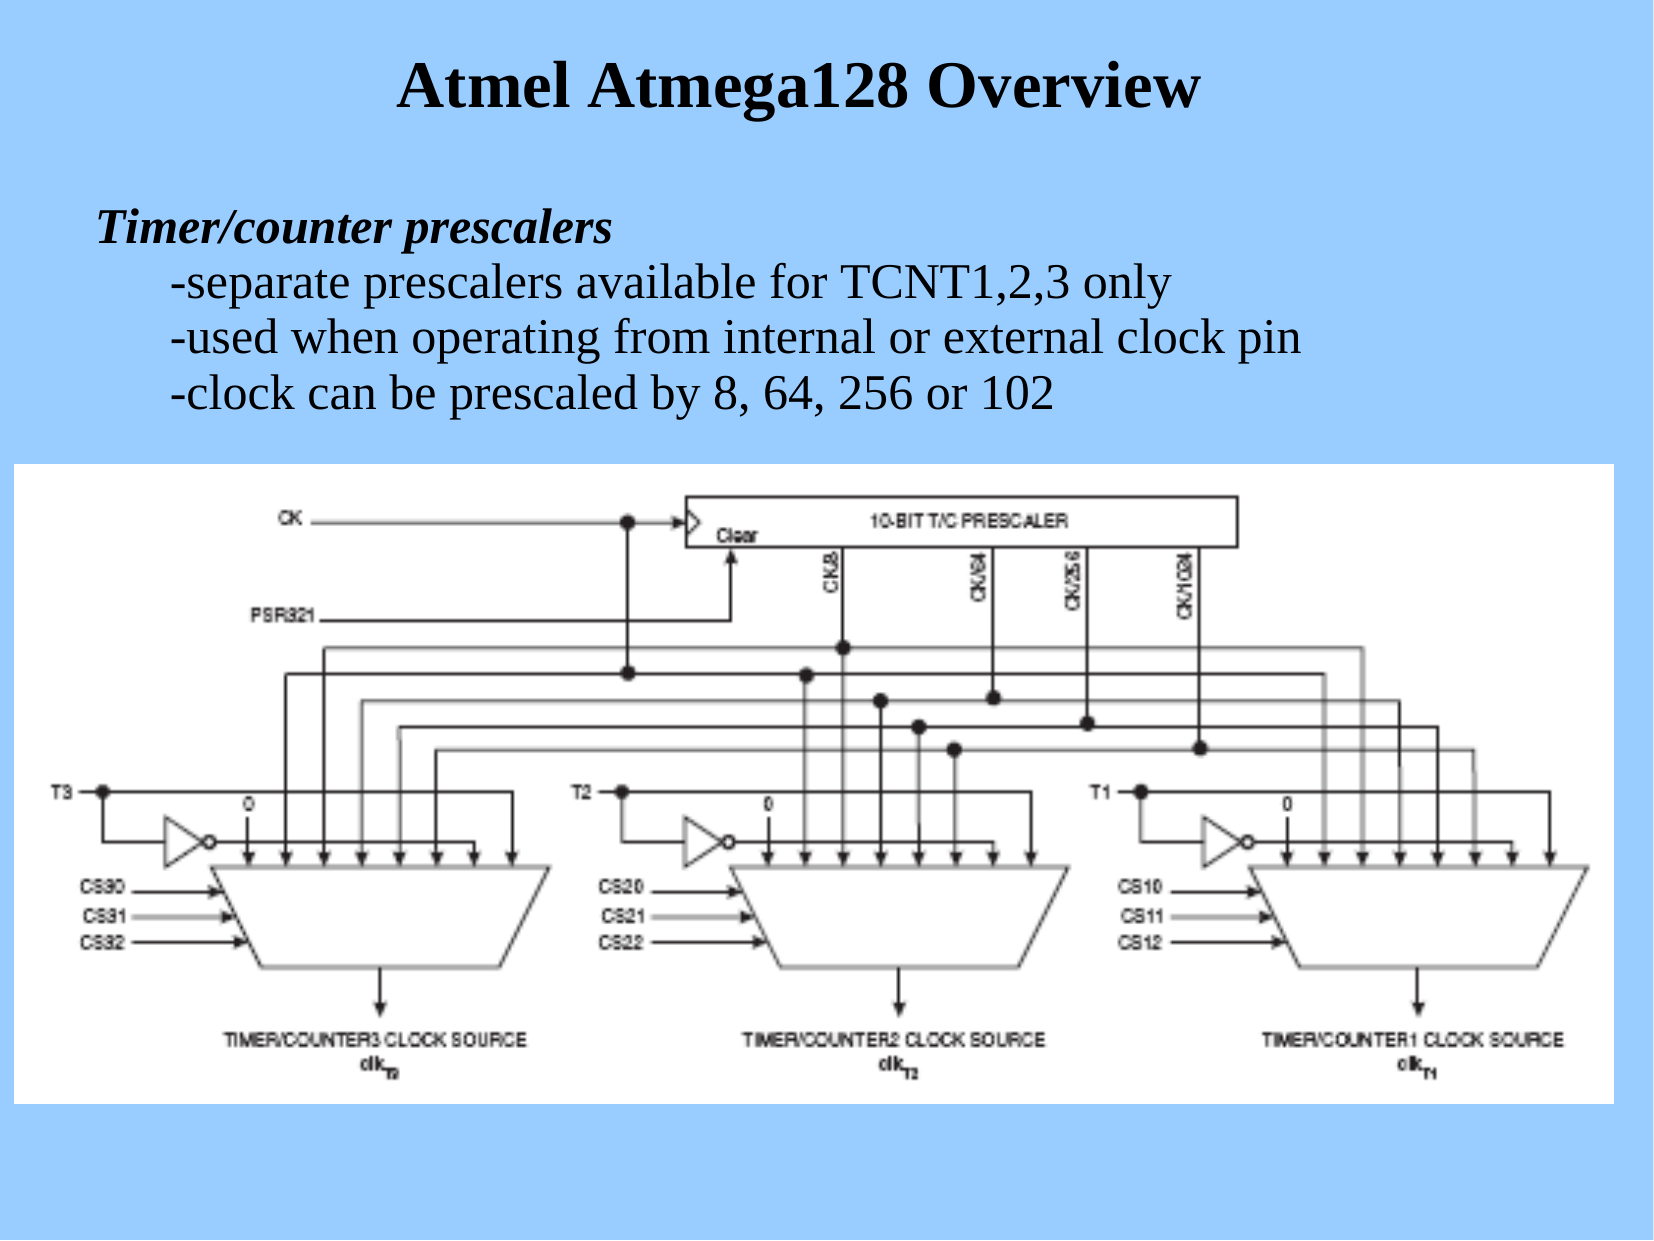

Atmel Atmega128 Overview
Timer/counter prescalers
	-separate prescalers available for TCNT1,2,3 only
	-used when operating from internal or external clock pin
	-clock can be prescaled by 8, 64, 256 or 102